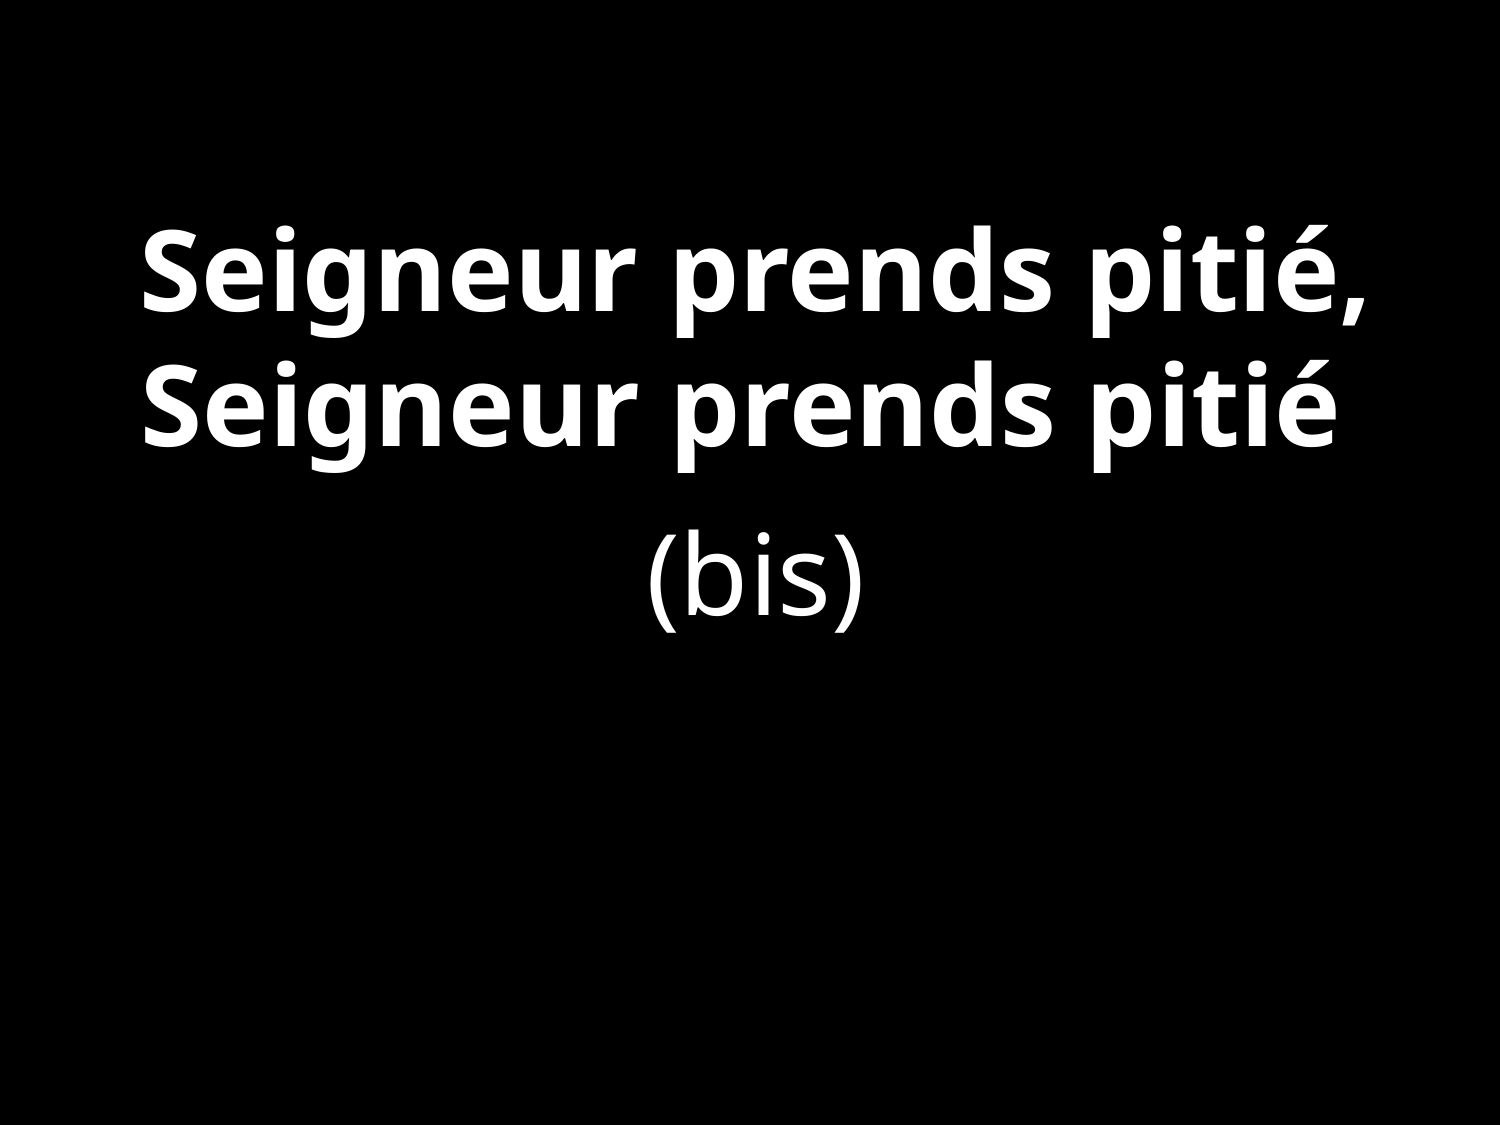

# Seigneur prends pitié, Seigneur prends pitié
(bis)